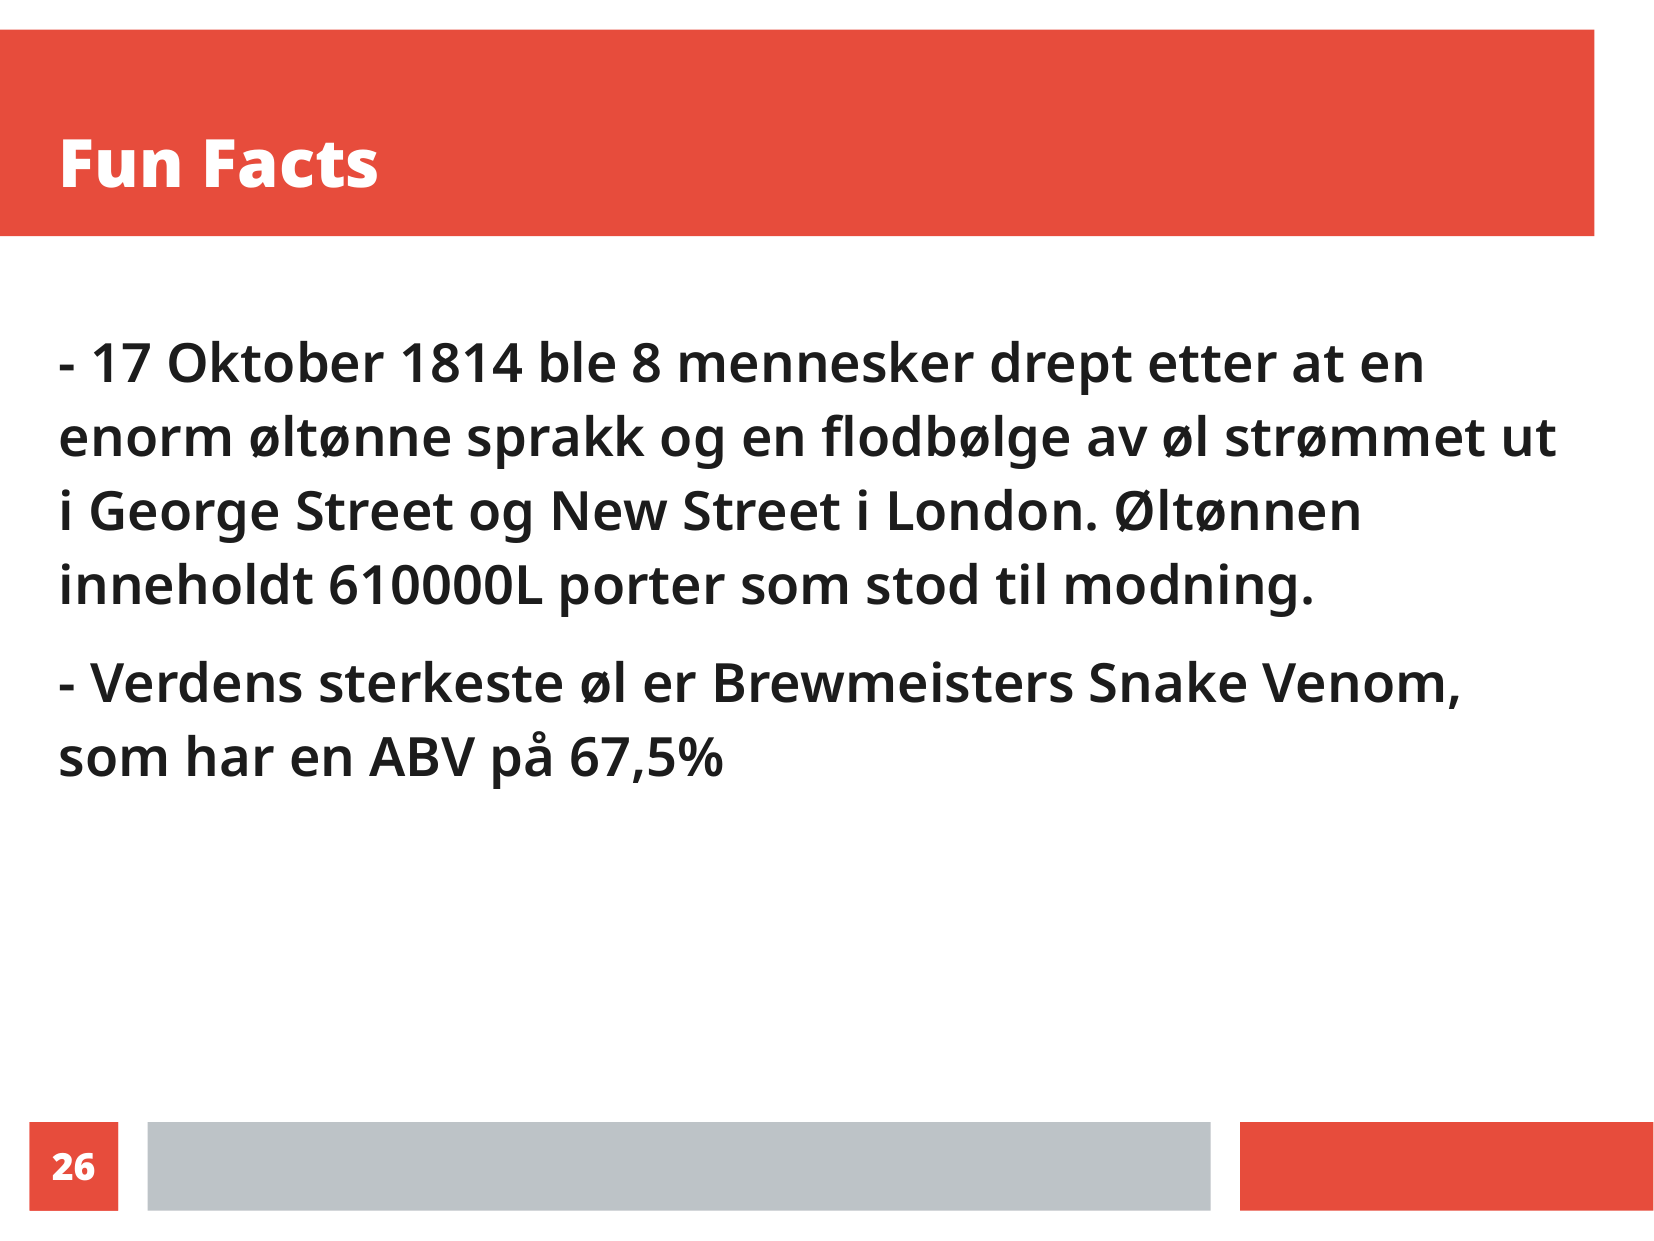

# Fun Facts
- 17 Oktober 1814 ble 8 mennesker drept etter at en enorm øltønne sprakk og en flodbølge av øl strømmet ut i George Street og New Street i London. Øltønnen inneholdt 610000L porter som stod til modning.
- Verdens sterkeste øl er Brewmeisters Snake Venom, som har en ABV på 67,5%
26